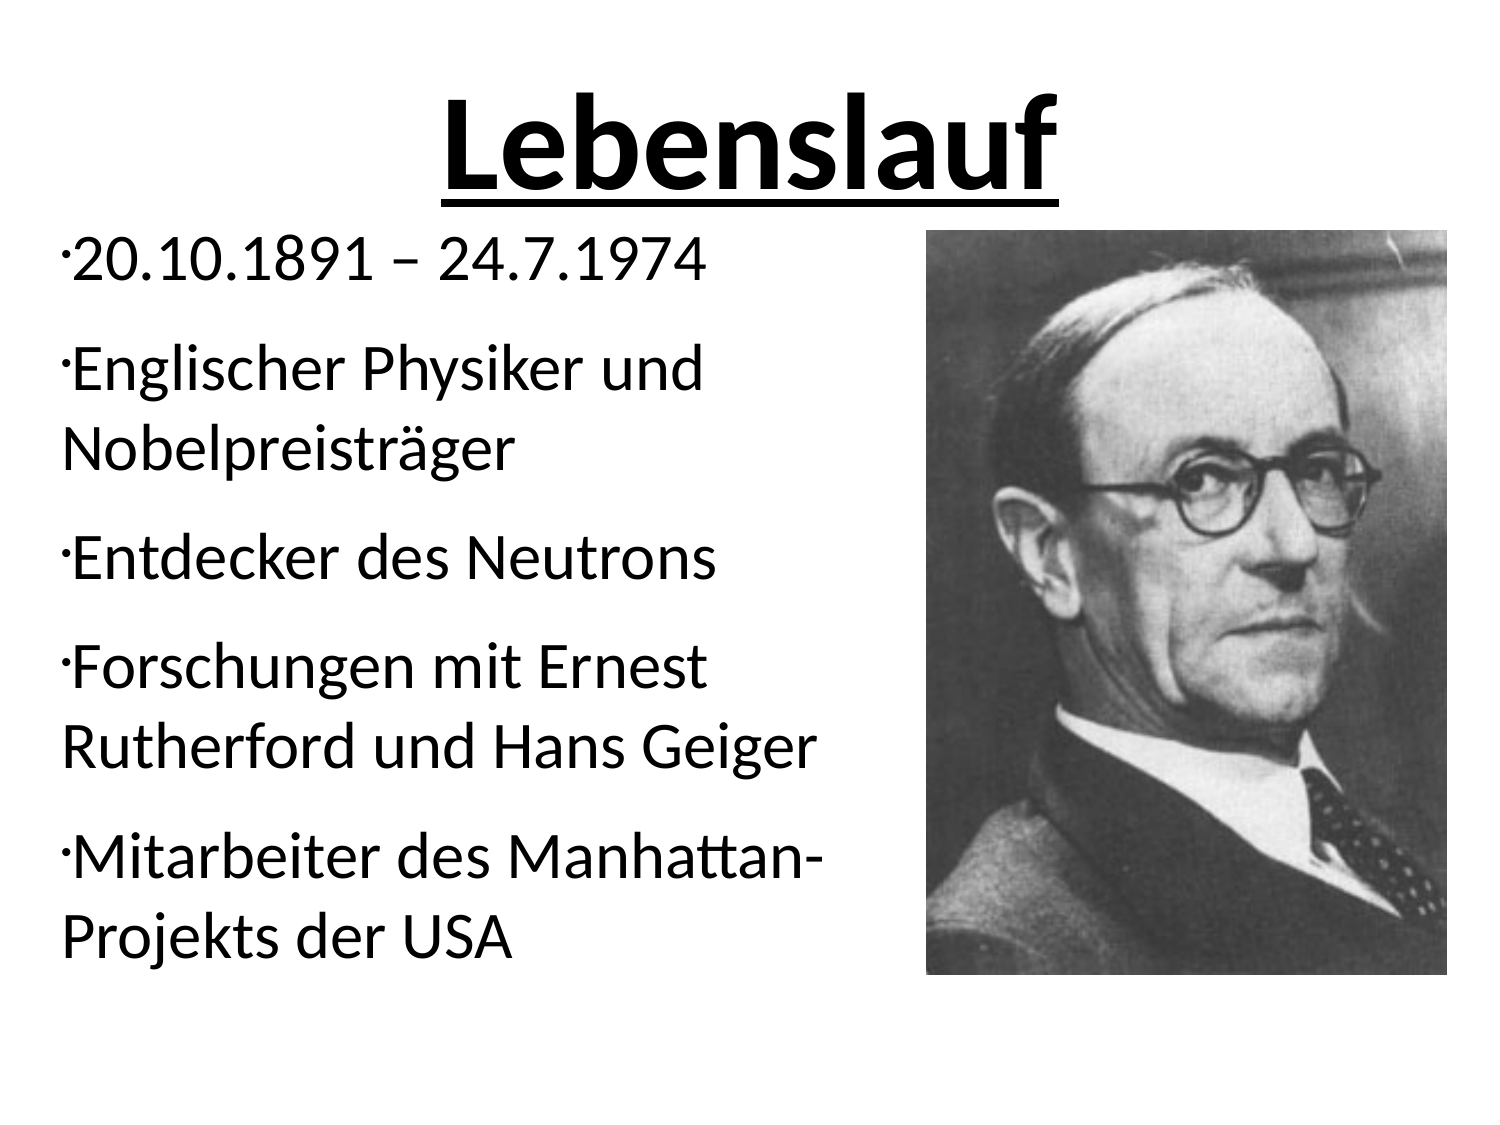

# Lebenslauf
20.10.1891 – 24.7.1974
Englischer Physiker und Nobelpreisträger
Entdecker des Neutrons
Forschungen mit Ernest Rutherford und Hans Geiger
Mitarbeiter des Manhattan-Projekts der USA